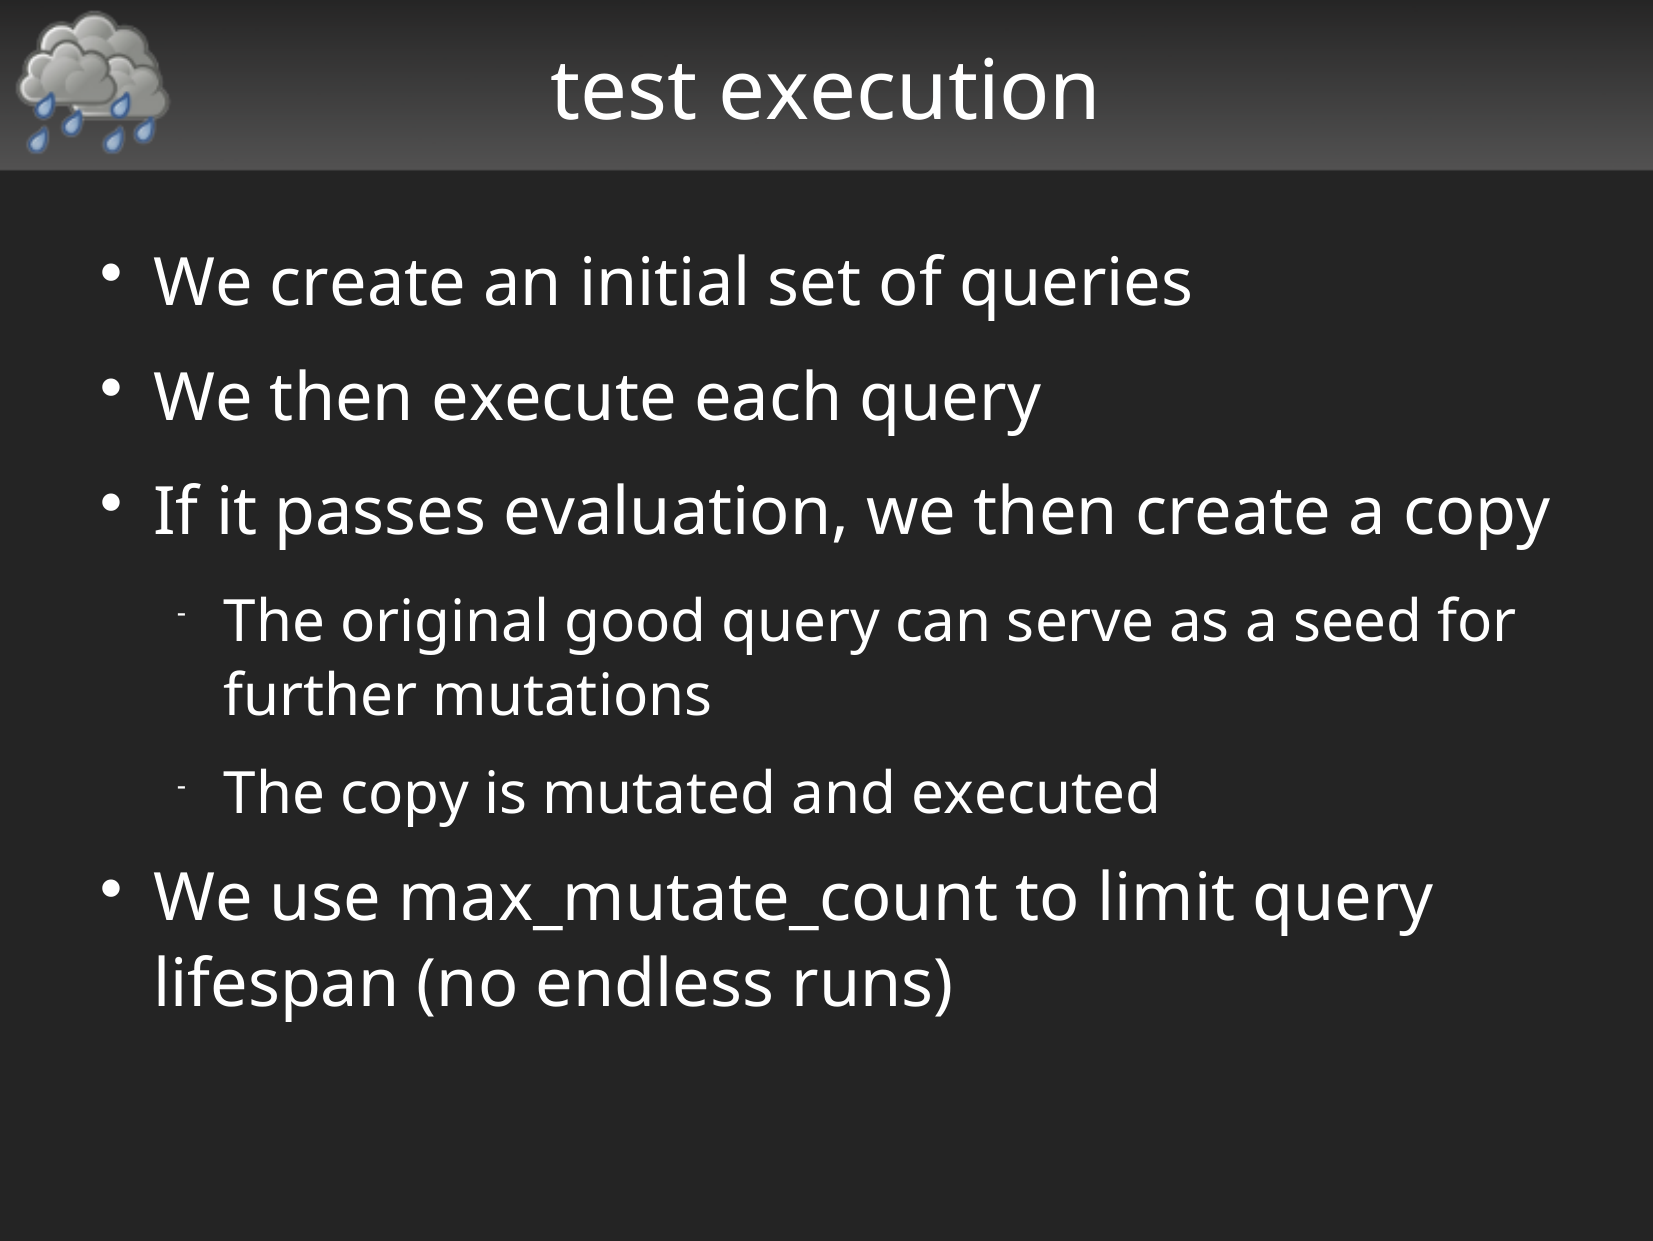

# test execution
We create an initial set of queries
We then execute each query
If it passes evaluation, we then create a copy
The original good query can serve as a seed for further mutations
The copy is mutated and executed
We use max_mutate_count to limit query lifespan (no endless runs)